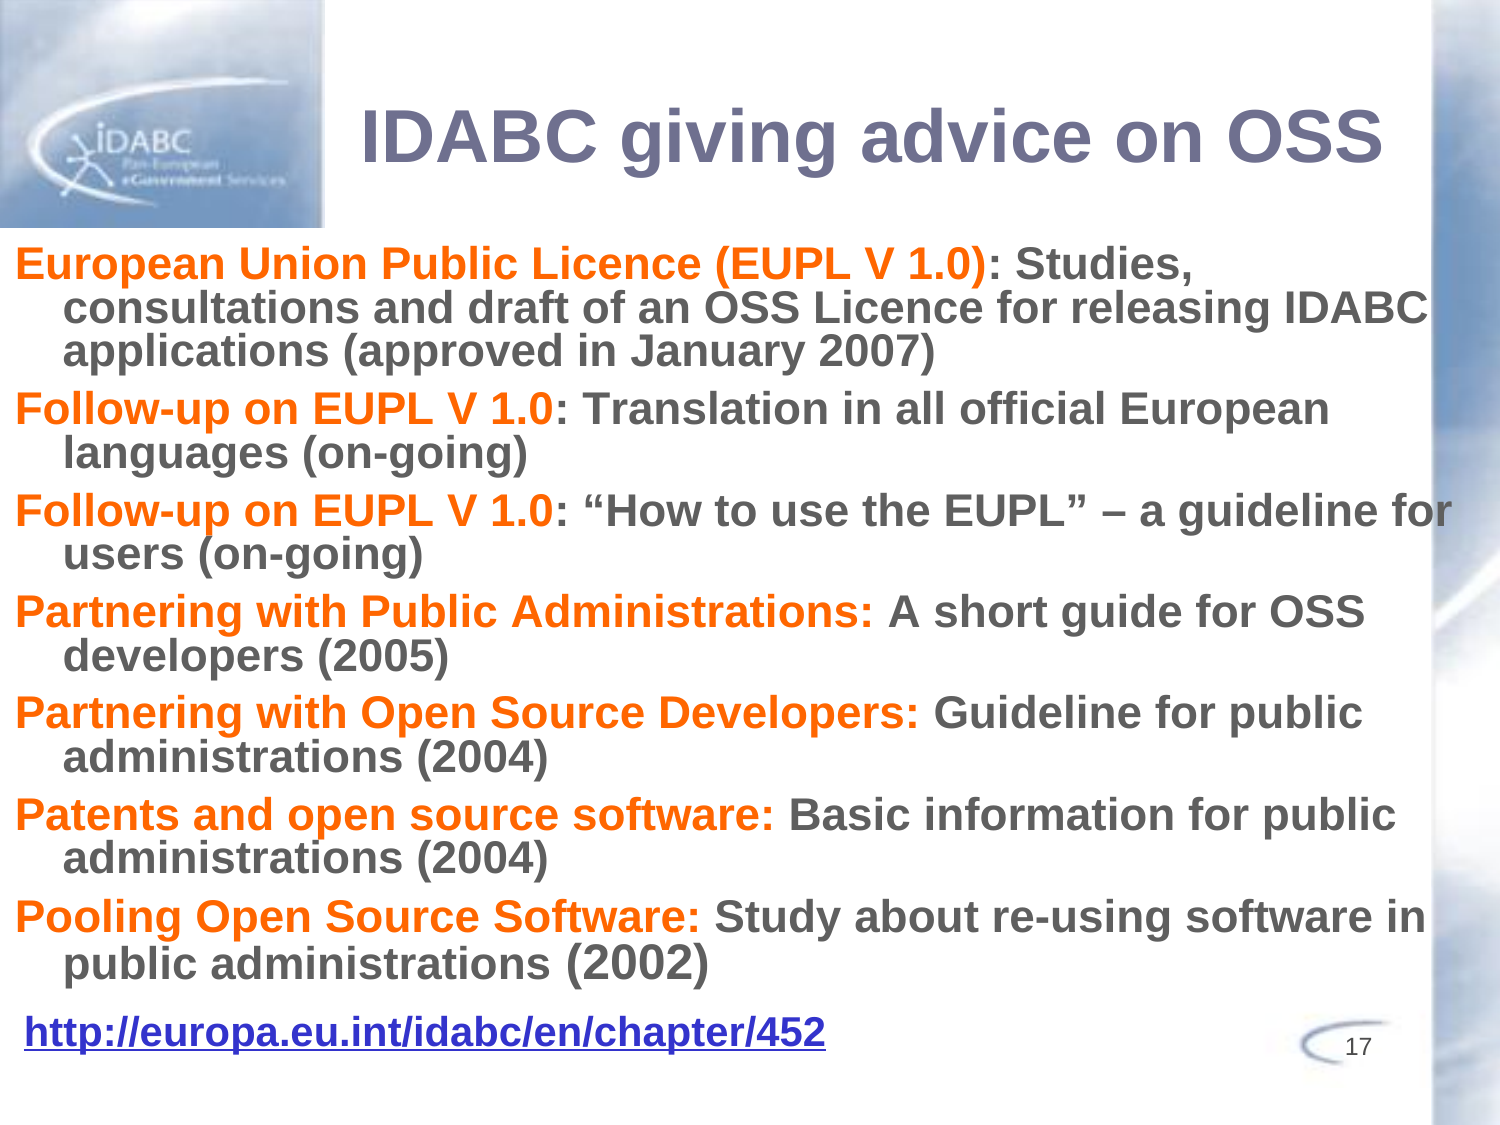

# IDABC giving advice on OSS
European Union Public Licence (EUPL V 1.0): Studies, consultations and draft of an OSS Licence for releasing IDABC applications (approved in January 2007)
Follow-up on EUPL V 1.0: Translation in all official European languages (on-going)
Follow-up on EUPL V 1.0: “How to use the EUPL” – a guideline for users (on-going)
Partnering with Public Administrations: A short guide for OSS developers (2005)
Partnering with Open Source Developers: Guideline for public administrations (2004)
Patents and open source software: Basic information for public administrations (2004)
Pooling Open Source Software: Study about re-using software in public administrations (2002)
 http://europa.eu.int/idabc/en/chapter/452
17